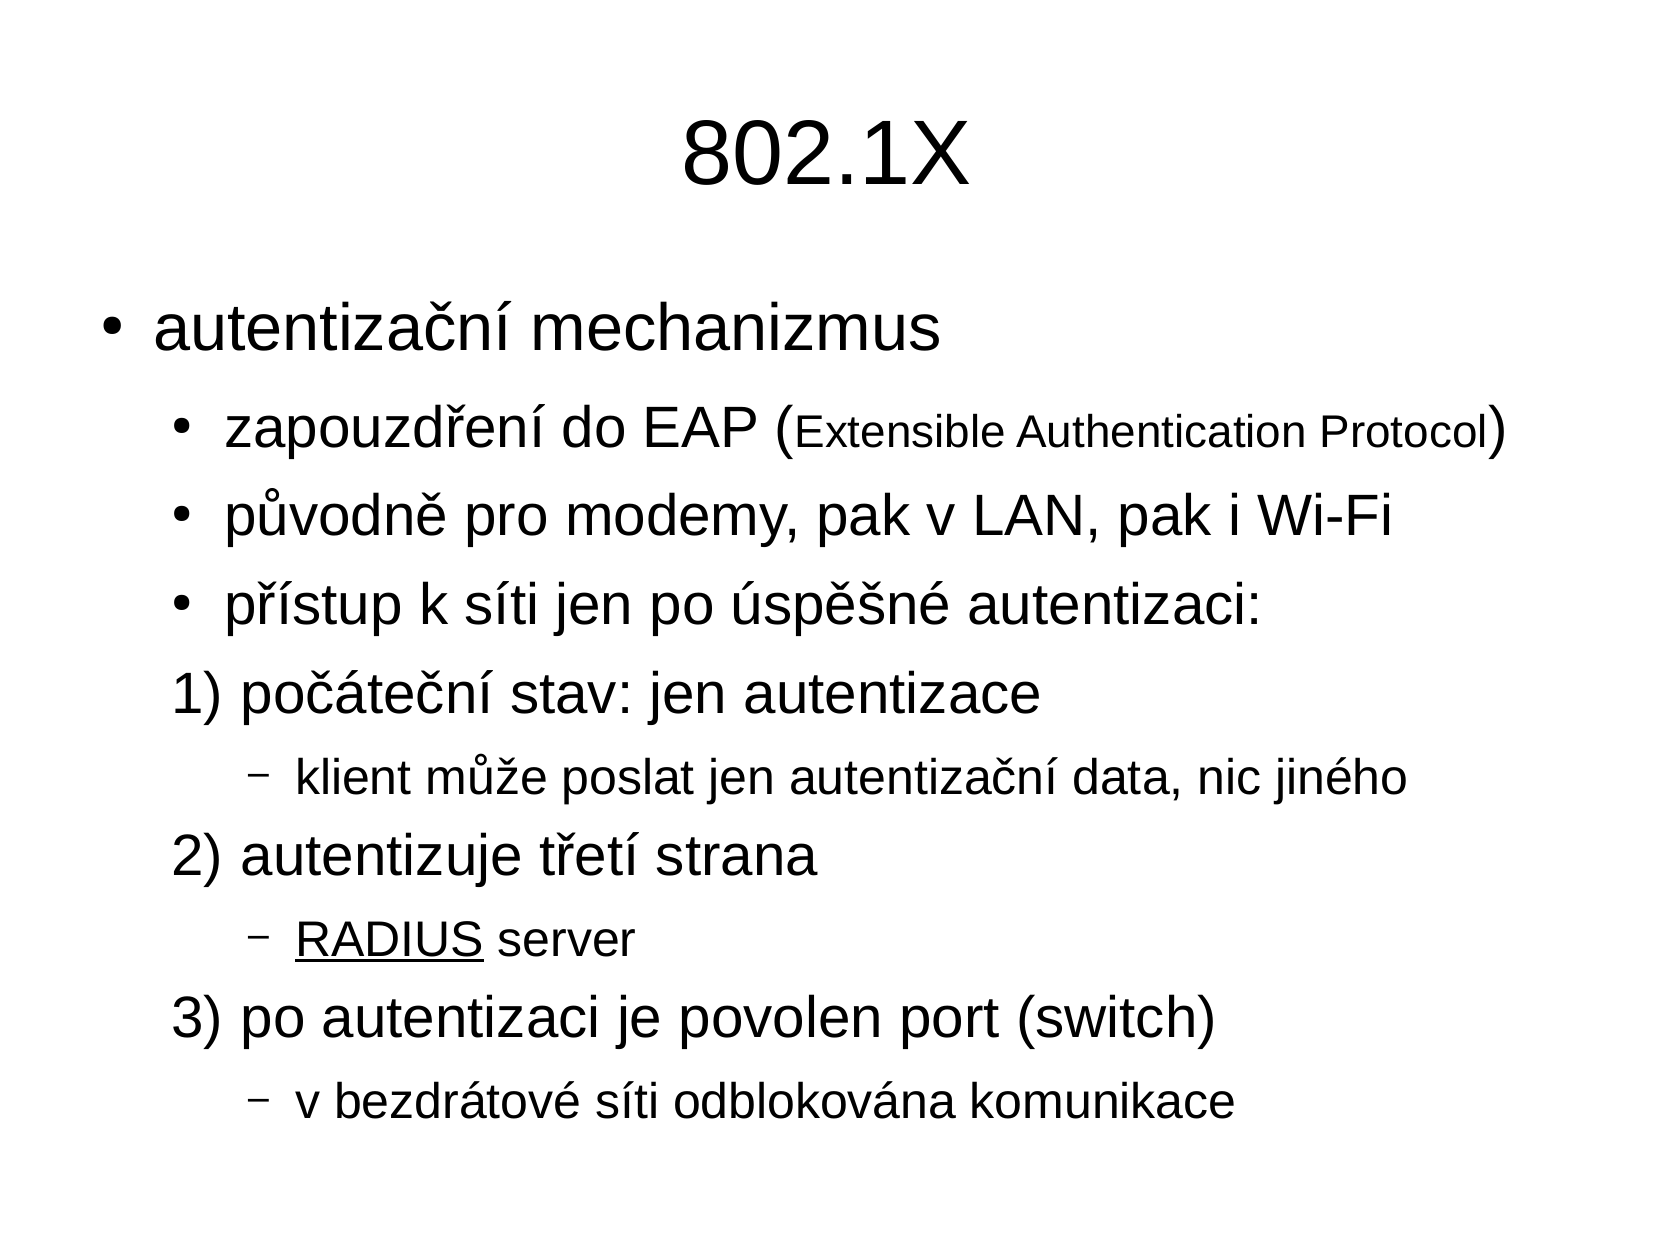

# 802.1X
autentizační mechanizmus
zapouzdření do EAP (Extensible Authentication Protocol)
původně pro modemy, pak v LAN, pak i Wi-Fi
přístup k síti jen po úspěšné autentizaci:
 počáteční stav: jen autentizace
klient může poslat jen autentizační data, nic jiného
 autentizuje třetí strana
RADIUS server
 po autentizaci je povolen port (switch)
v bezdrátové síti odblokována komunikace